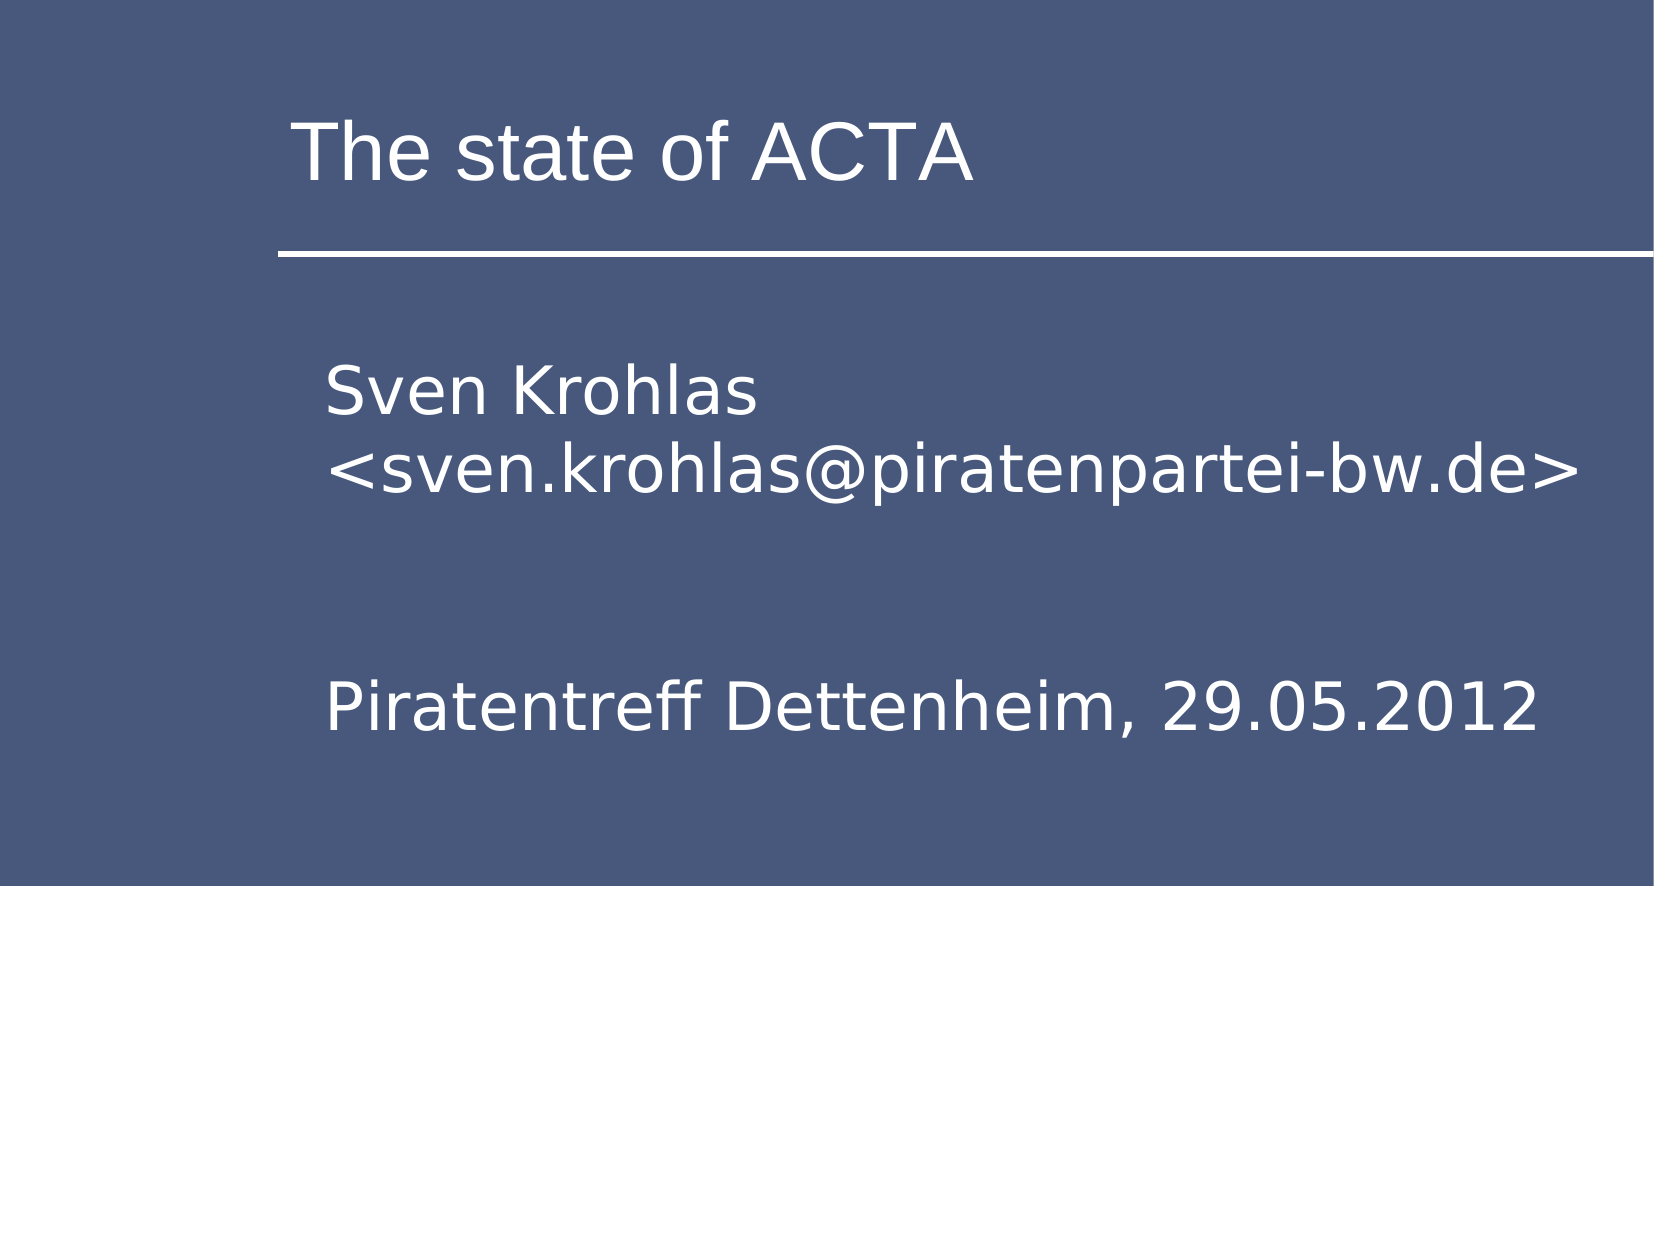

# The state of ACTA
Sven Krohlas <sven.krohlas@piratenpartei-bw.de>
Piratentreff Dettenheim, 29.05.2012